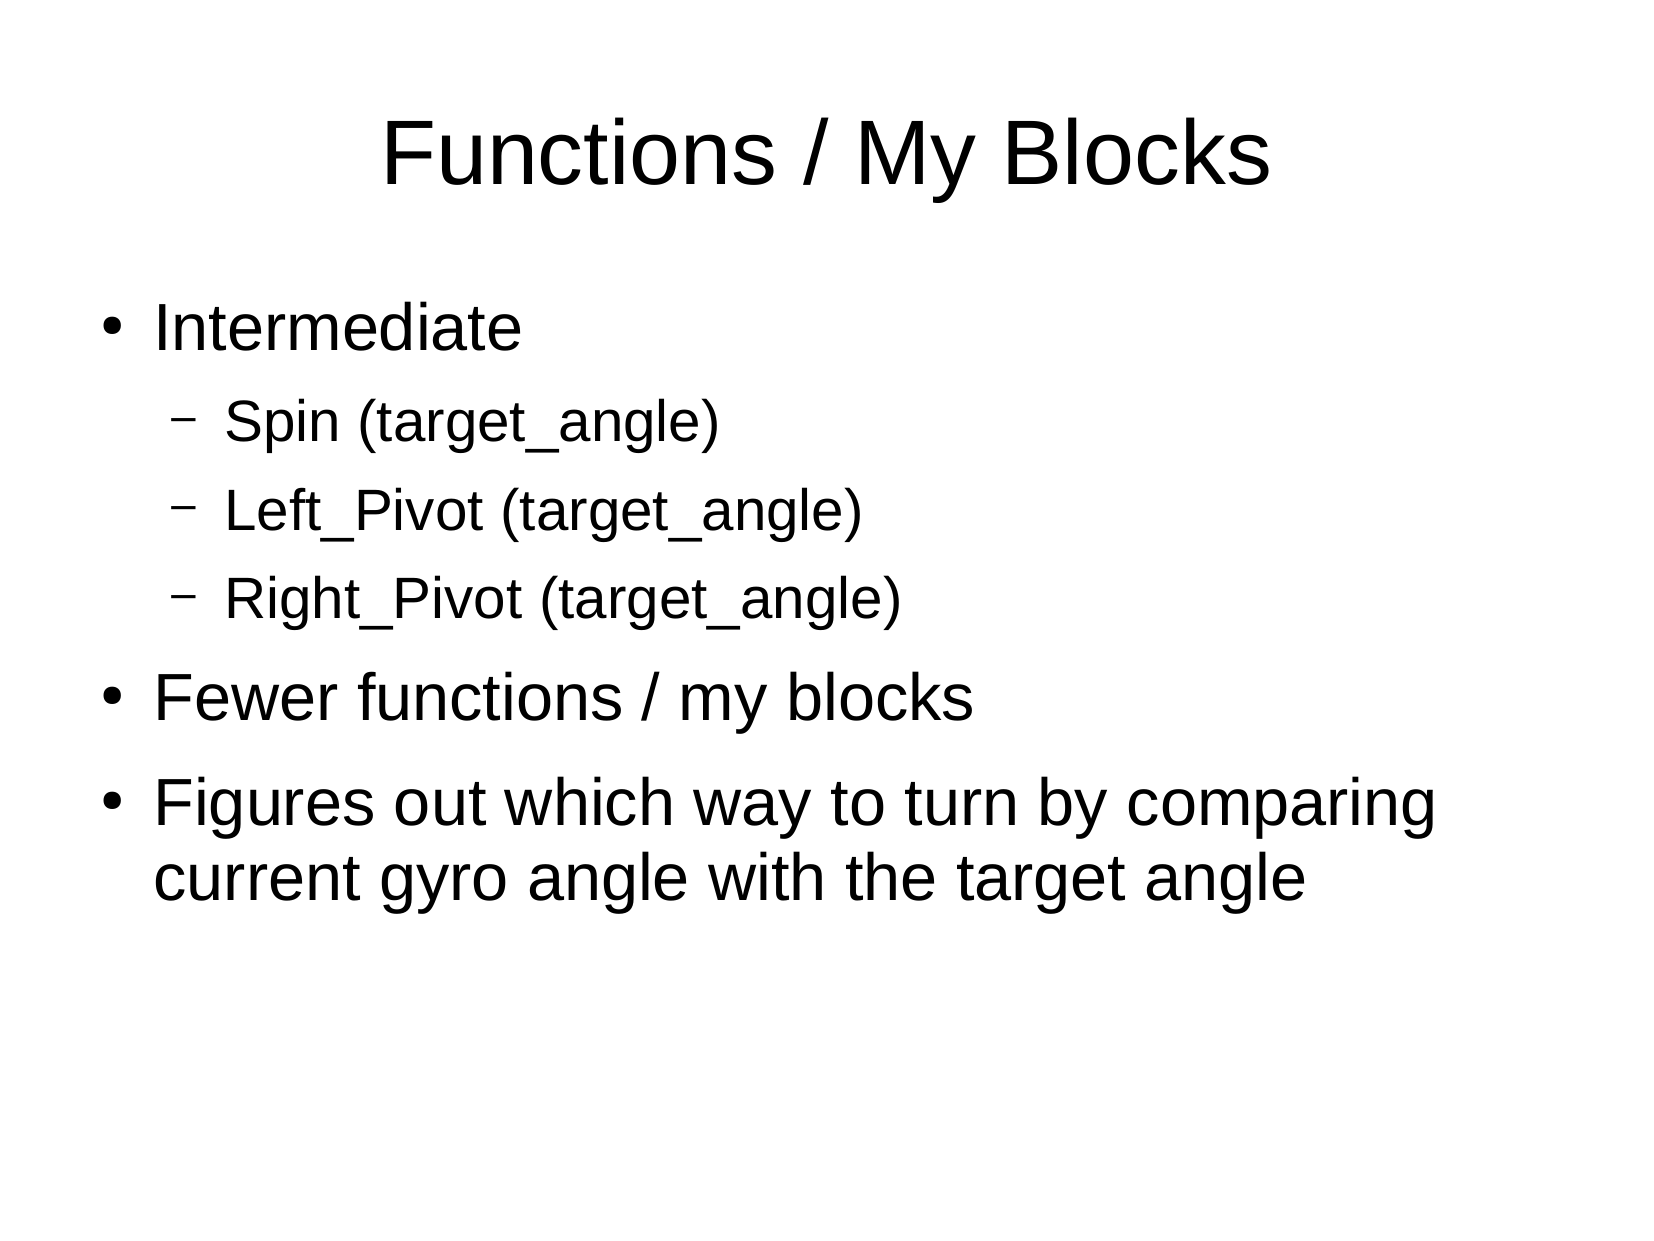

# Functions / My Blocks
Intermediate
Spin (target_angle)
Left_Pivot (target_angle)
Right_Pivot (target_angle)
Fewer functions / my blocks
Figures out which way to turn by comparing current gyro angle with the target angle